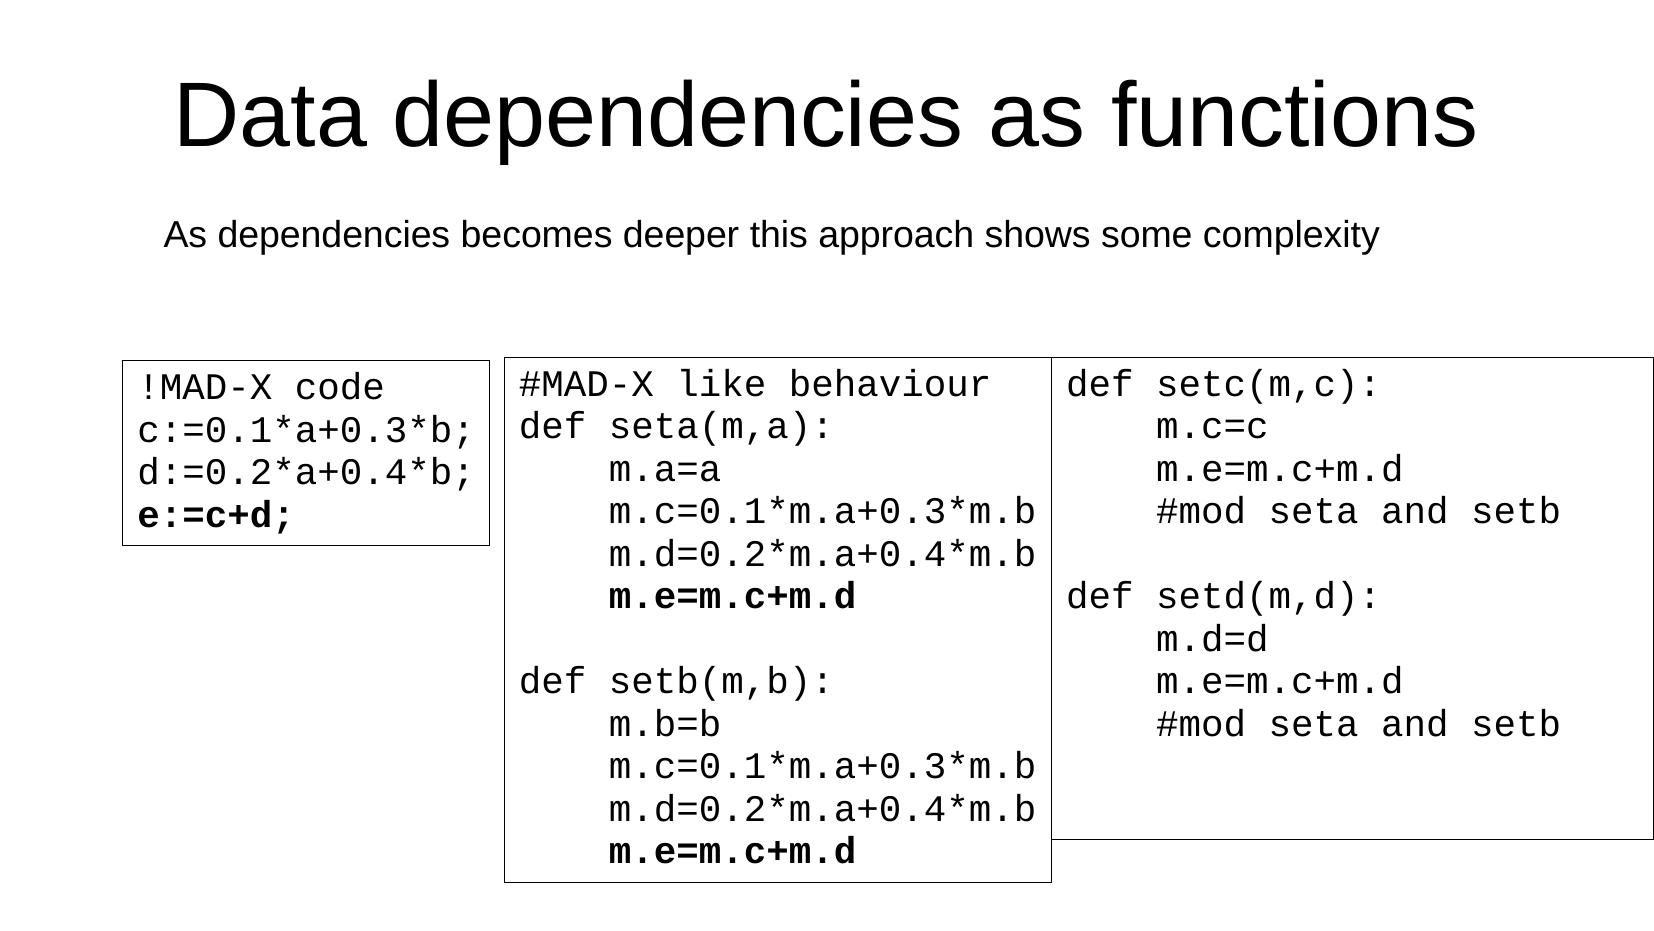

# Data dependencies as functions
As dependencies becomes deeper this approach shows some complexity
#MAD-X like behaviour
def seta(m,a):
 m.a=a
 m.c=0.1*m.a+0.3*m.b
 m.d=0.2*m.a+0.4*m.b
 m.e=m.c+m.d
def setb(m,b):
 m.b=b
 m.c=0.1*m.a+0.3*m.b
 m.d=0.2*m.a+0.4*m.b
 m.e=m.c+m.d
def setc(m,c):
 m.c=c
 m.e=m.c+m.d
 #mod seta and setb
def setd(m,d):
 m.d=d
 m.e=m.c+m.d
 #mod seta and setb
!MAD-X code
c:=0.1*a+0.3*b;
d:=0.2*a+0.4*b;
e:=c+d;